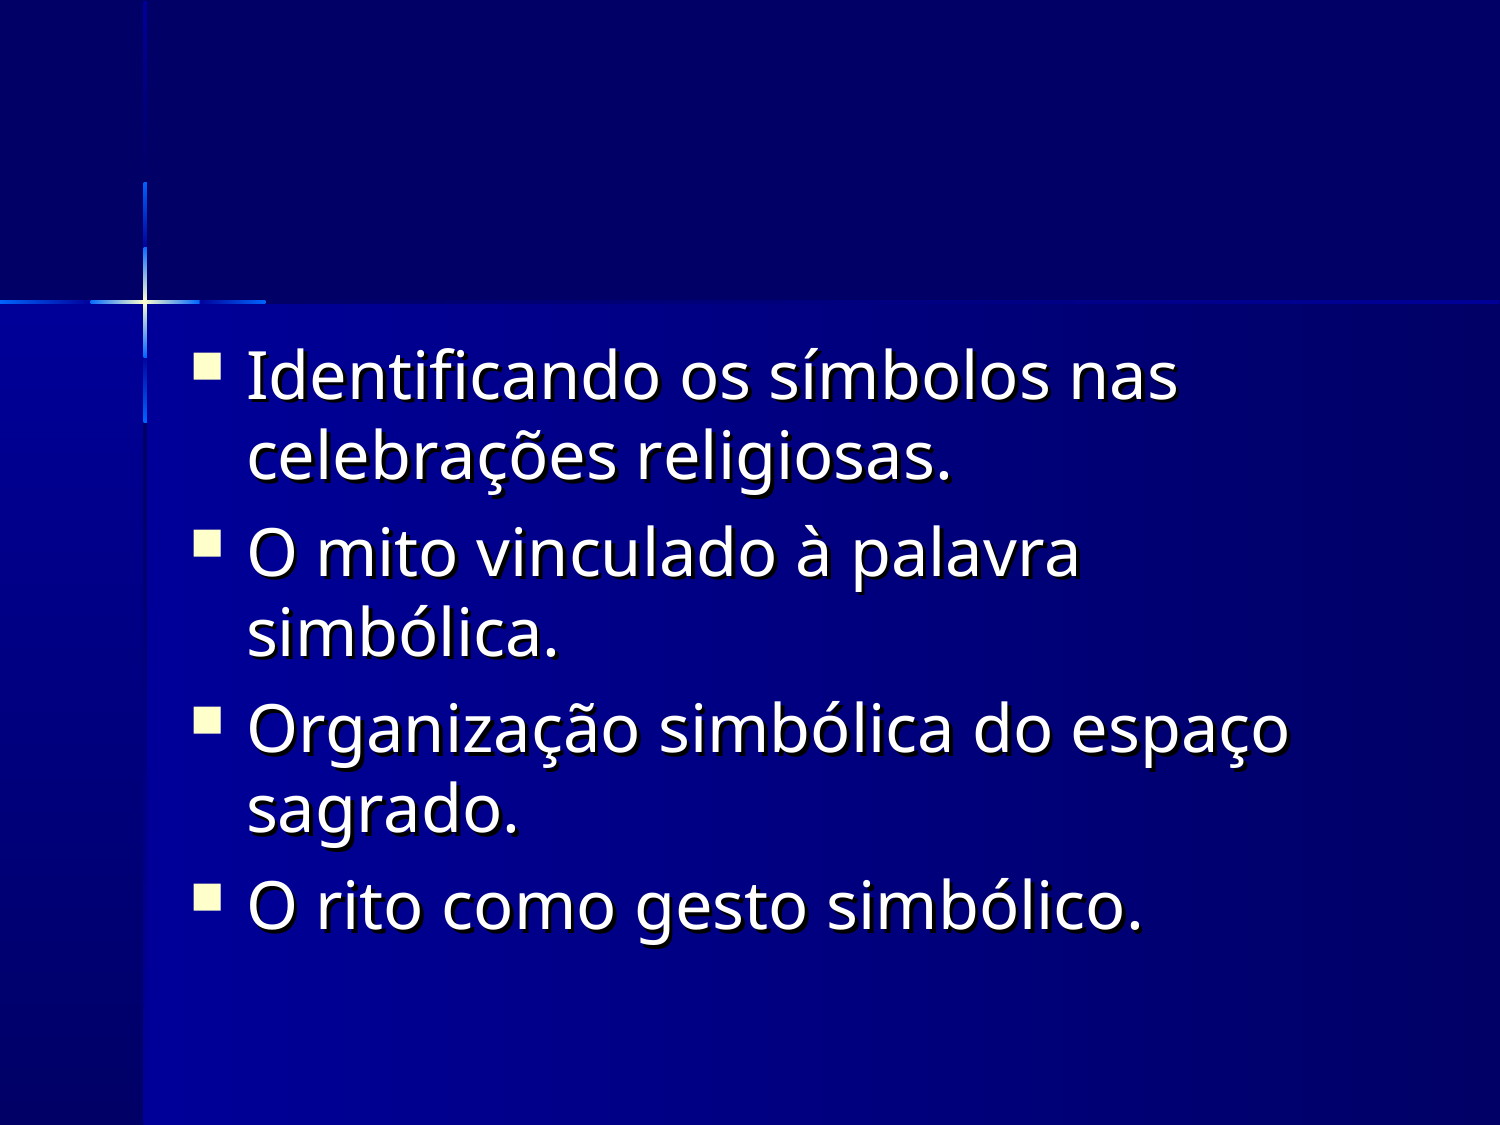

# Identificando os símbolos nas celebrações religiosas.
O mito vinculado à palavra simbólica.
Organização simbólica do espaço sagrado.
O rito como gesto simbólico.